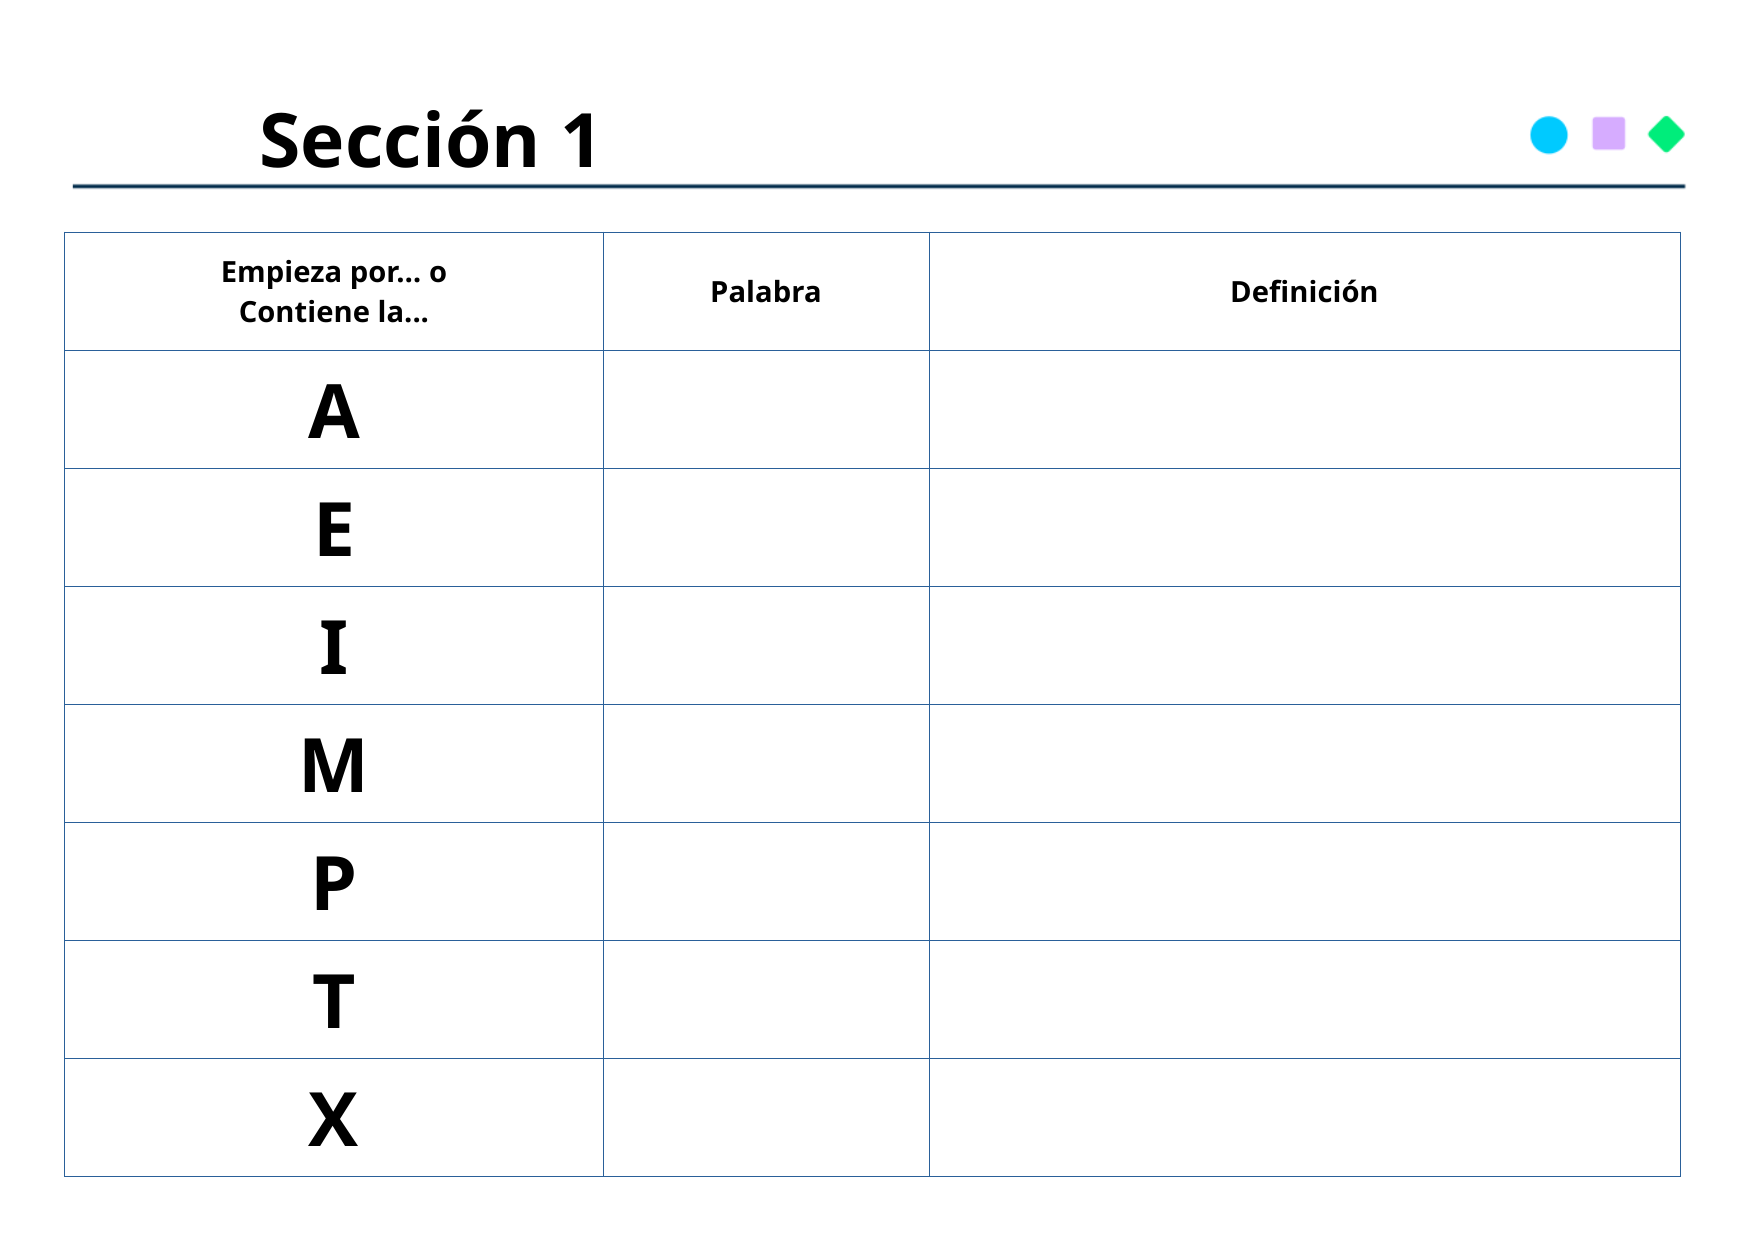

# Sección 1
| Empieza por… o Contiene la... | Palabra | Definición |
| --- | --- | --- |
| A | | |
| E | | |
| I | | |
| M | | |
| P | | |
| T | | |
| X | | |